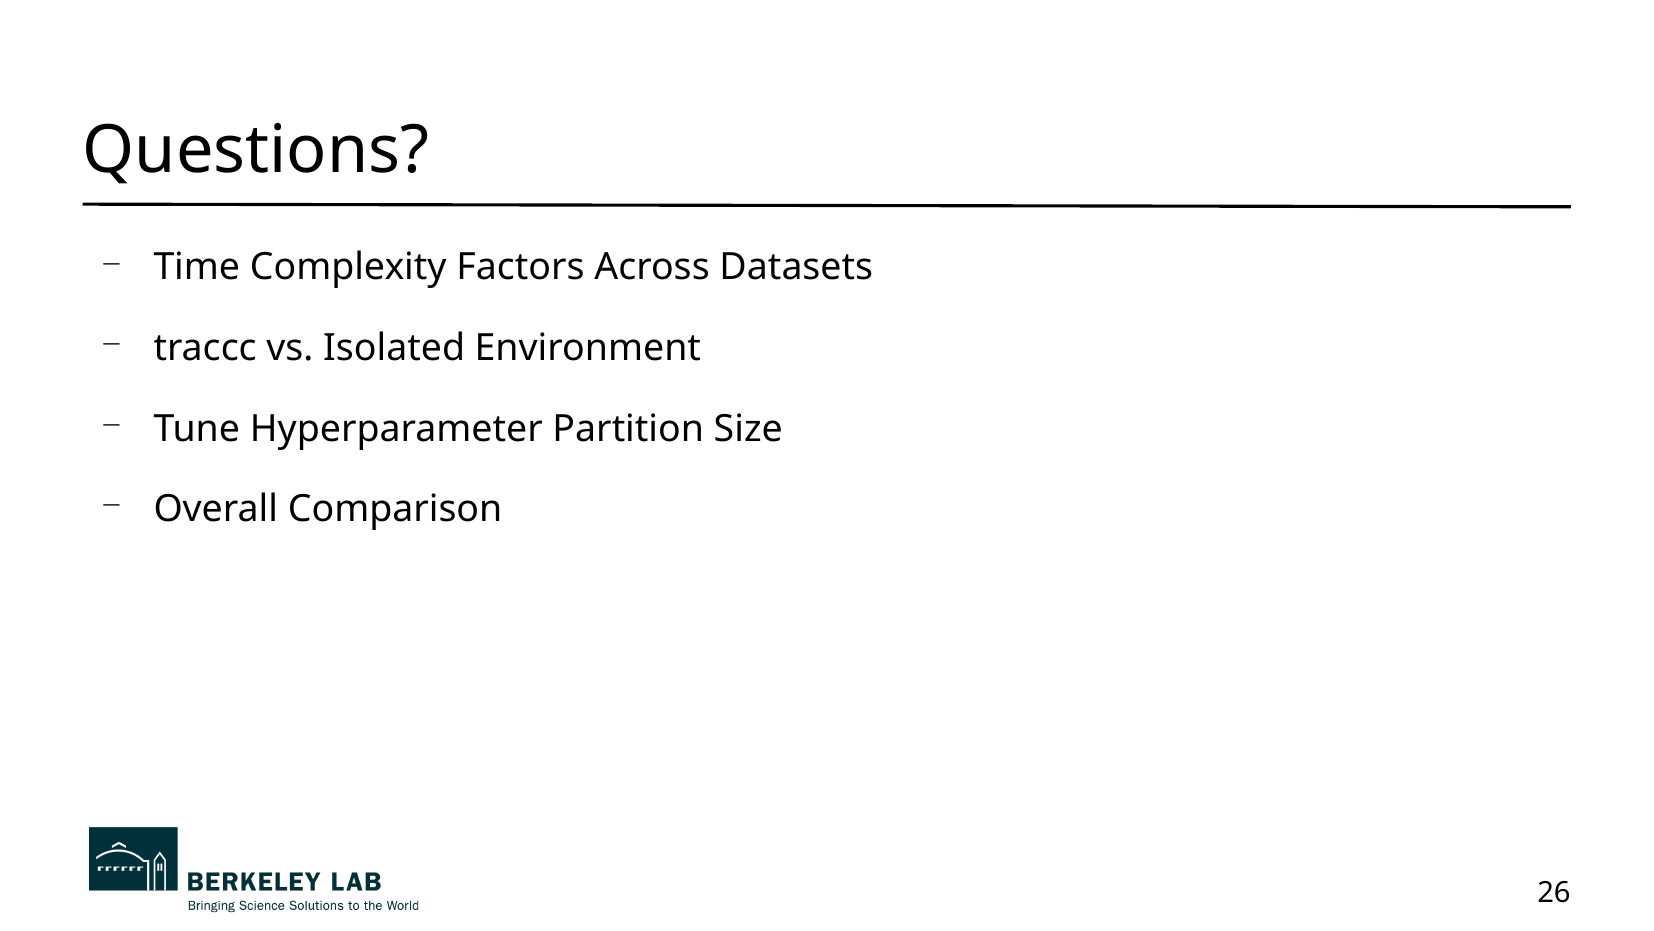

# Questions?
Time Complexity Factors Across Datasets
traccc vs. Isolated Environment
Tune Hyperparameter Partition Size
Overall Comparison
26